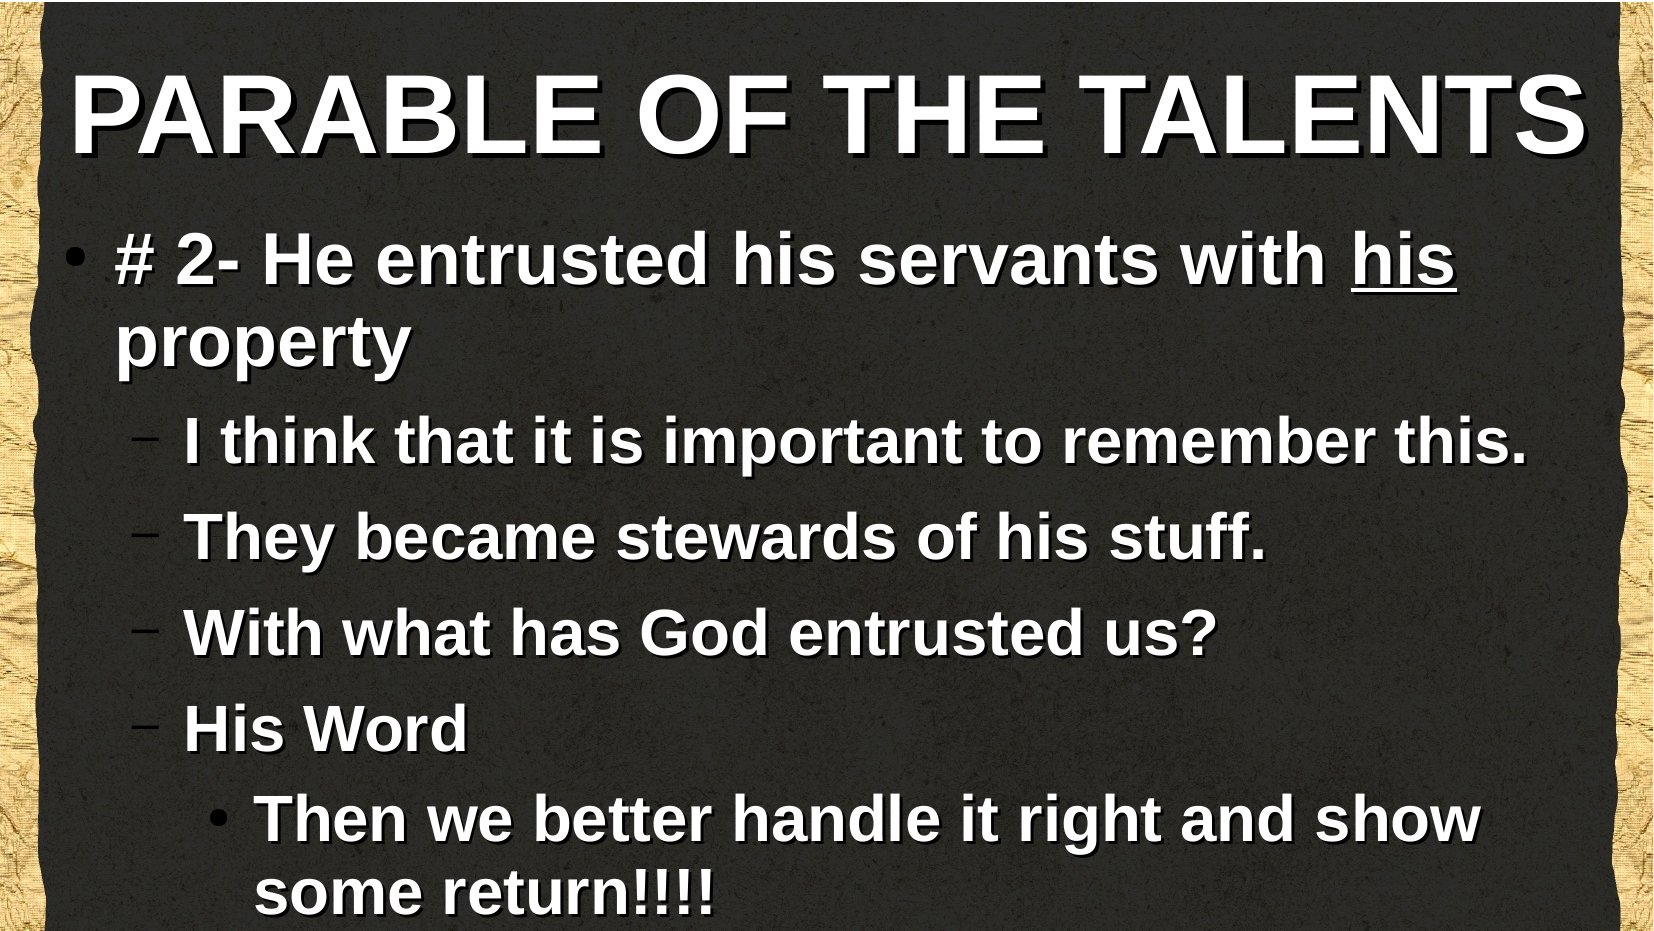

# PARABLE OF THE TALENTS
# 2- He entrusted his servants with his property
I think that it is important to remember this.
They became stewards of his stuff.
With what has God entrusted us?
His Word
Then we better handle it right and show some return!!!!